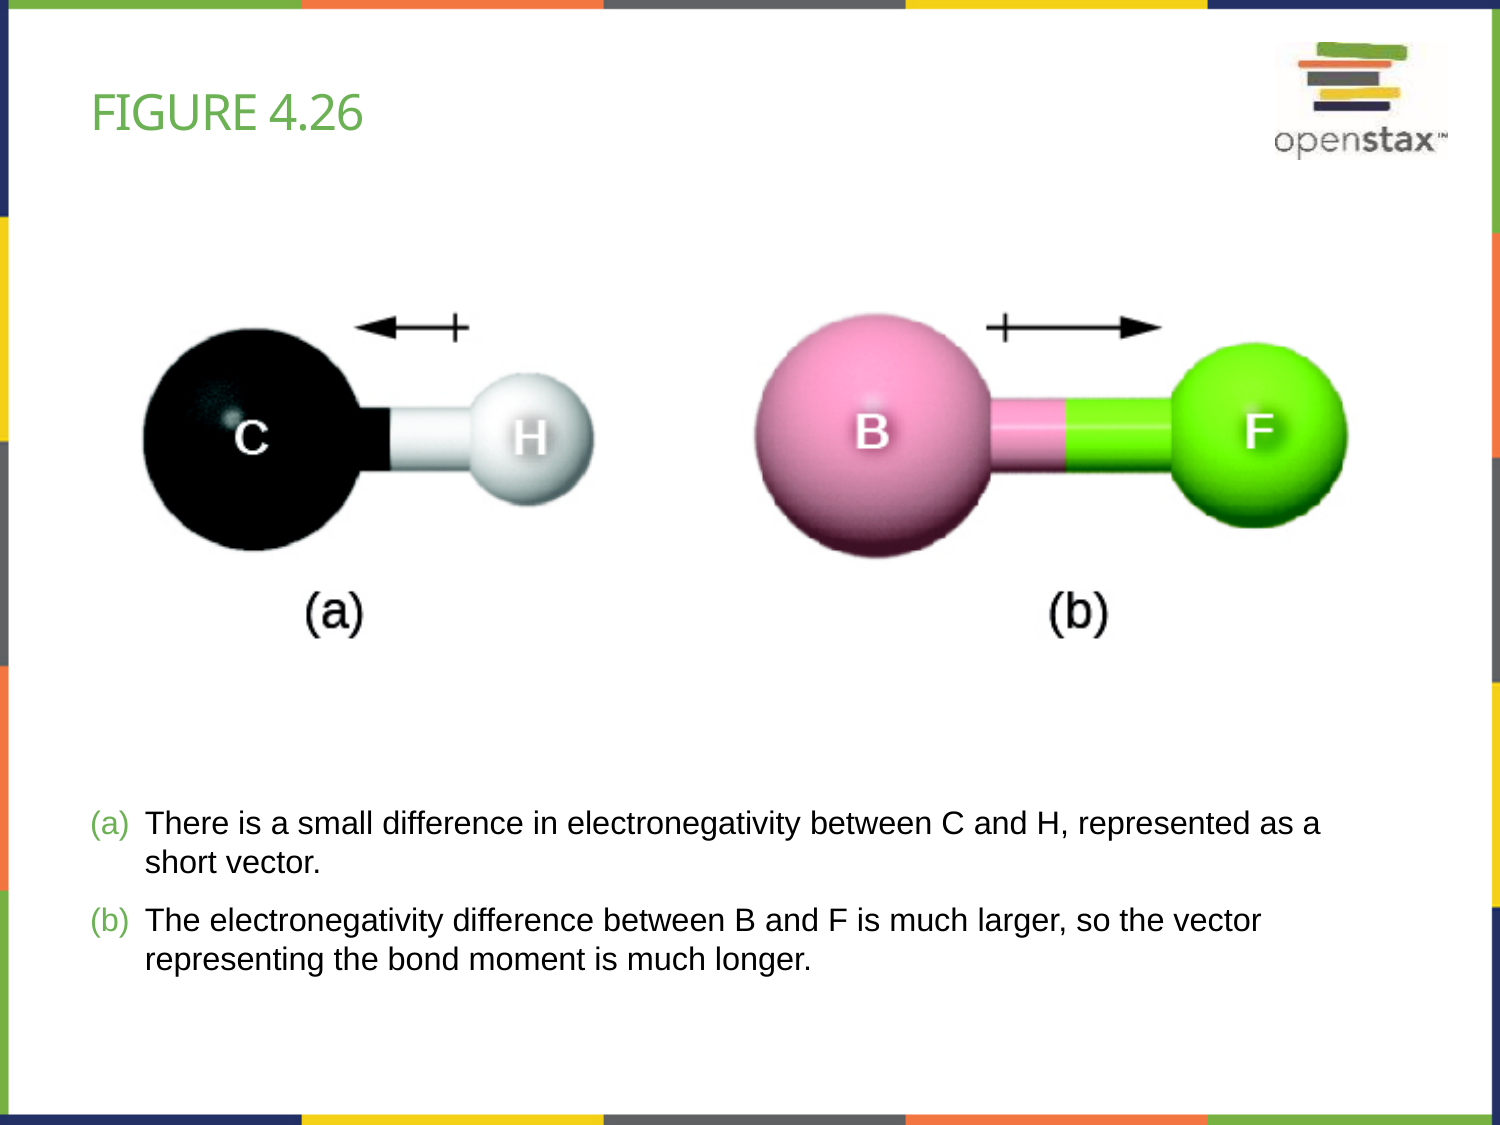

# Figure 4.26
There is a small difference in electronegativity between C and H, represented as a short vector.
The electronegativity difference between B and F is much larger, so the vector representing the bond moment is much longer.